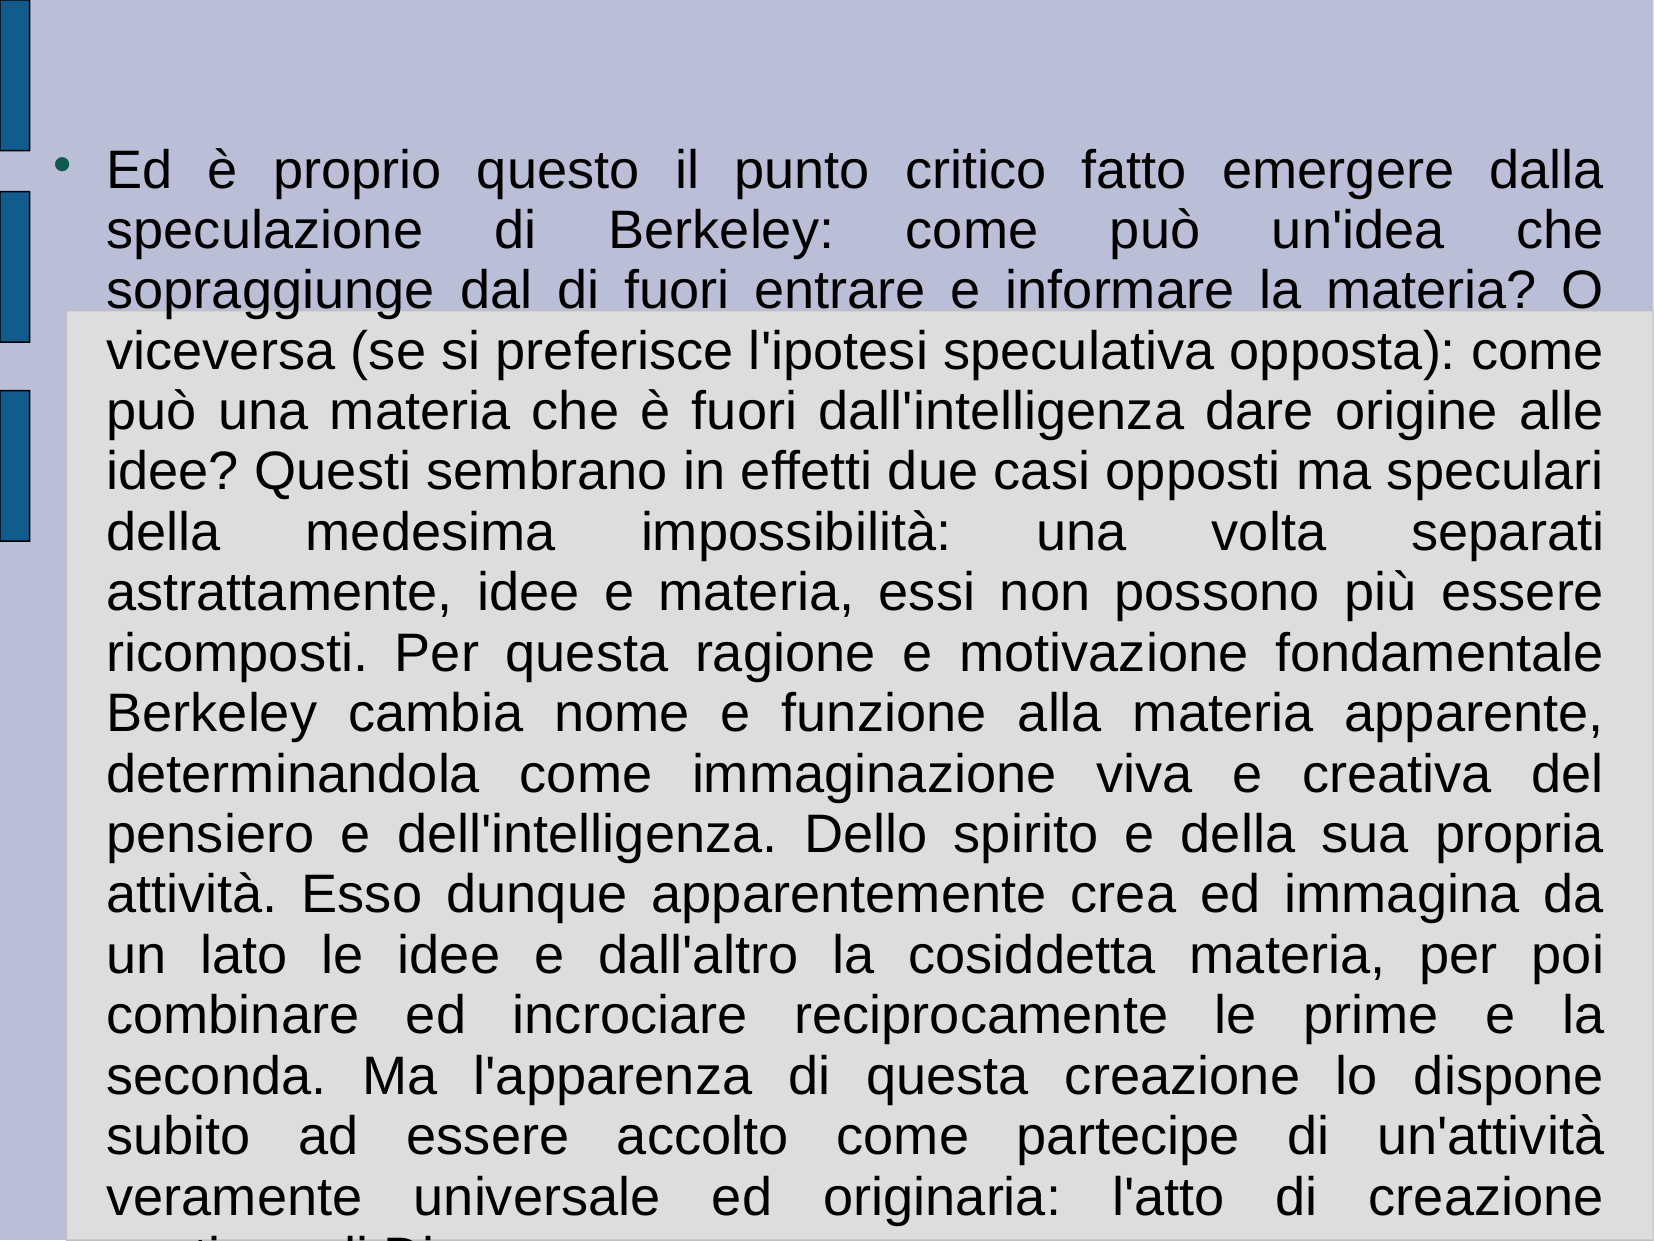

#
Ed è proprio questo il punto critico fatto emergere dalla speculazione di Berkeley: come può un'idea che sopraggiunge dal di fuori entrare e informare la materia? O viceversa (se si preferisce l'ipotesi speculativa opposta): come può una materia che è fuori dall'intelligenza dare origine alle idee? Questi sembrano in effetti due casi opposti ma speculari della medesima impossibilità: una volta separati astrattamente, idee e materia, essi non possono più essere ricomposti. Per questa ragione e motivazione fondamentale Berkeley cambia nome e funzione alla materia apparente, determinandola come immaginazione viva e creativa del pensiero e dell'intelligenza. Dello spirito e della sua propria attività. Esso dunque apparentemente crea ed immagina da un lato le idee e dall'altro la cosiddetta materia, per poi combinare ed incrociare reciprocamente le prime e la seconda. Ma l'apparenza di questa creazione lo dispone subito ad essere accolto come partecipe di un'attività veramente universale ed originaria: l'atto di creazione continua di Dio.